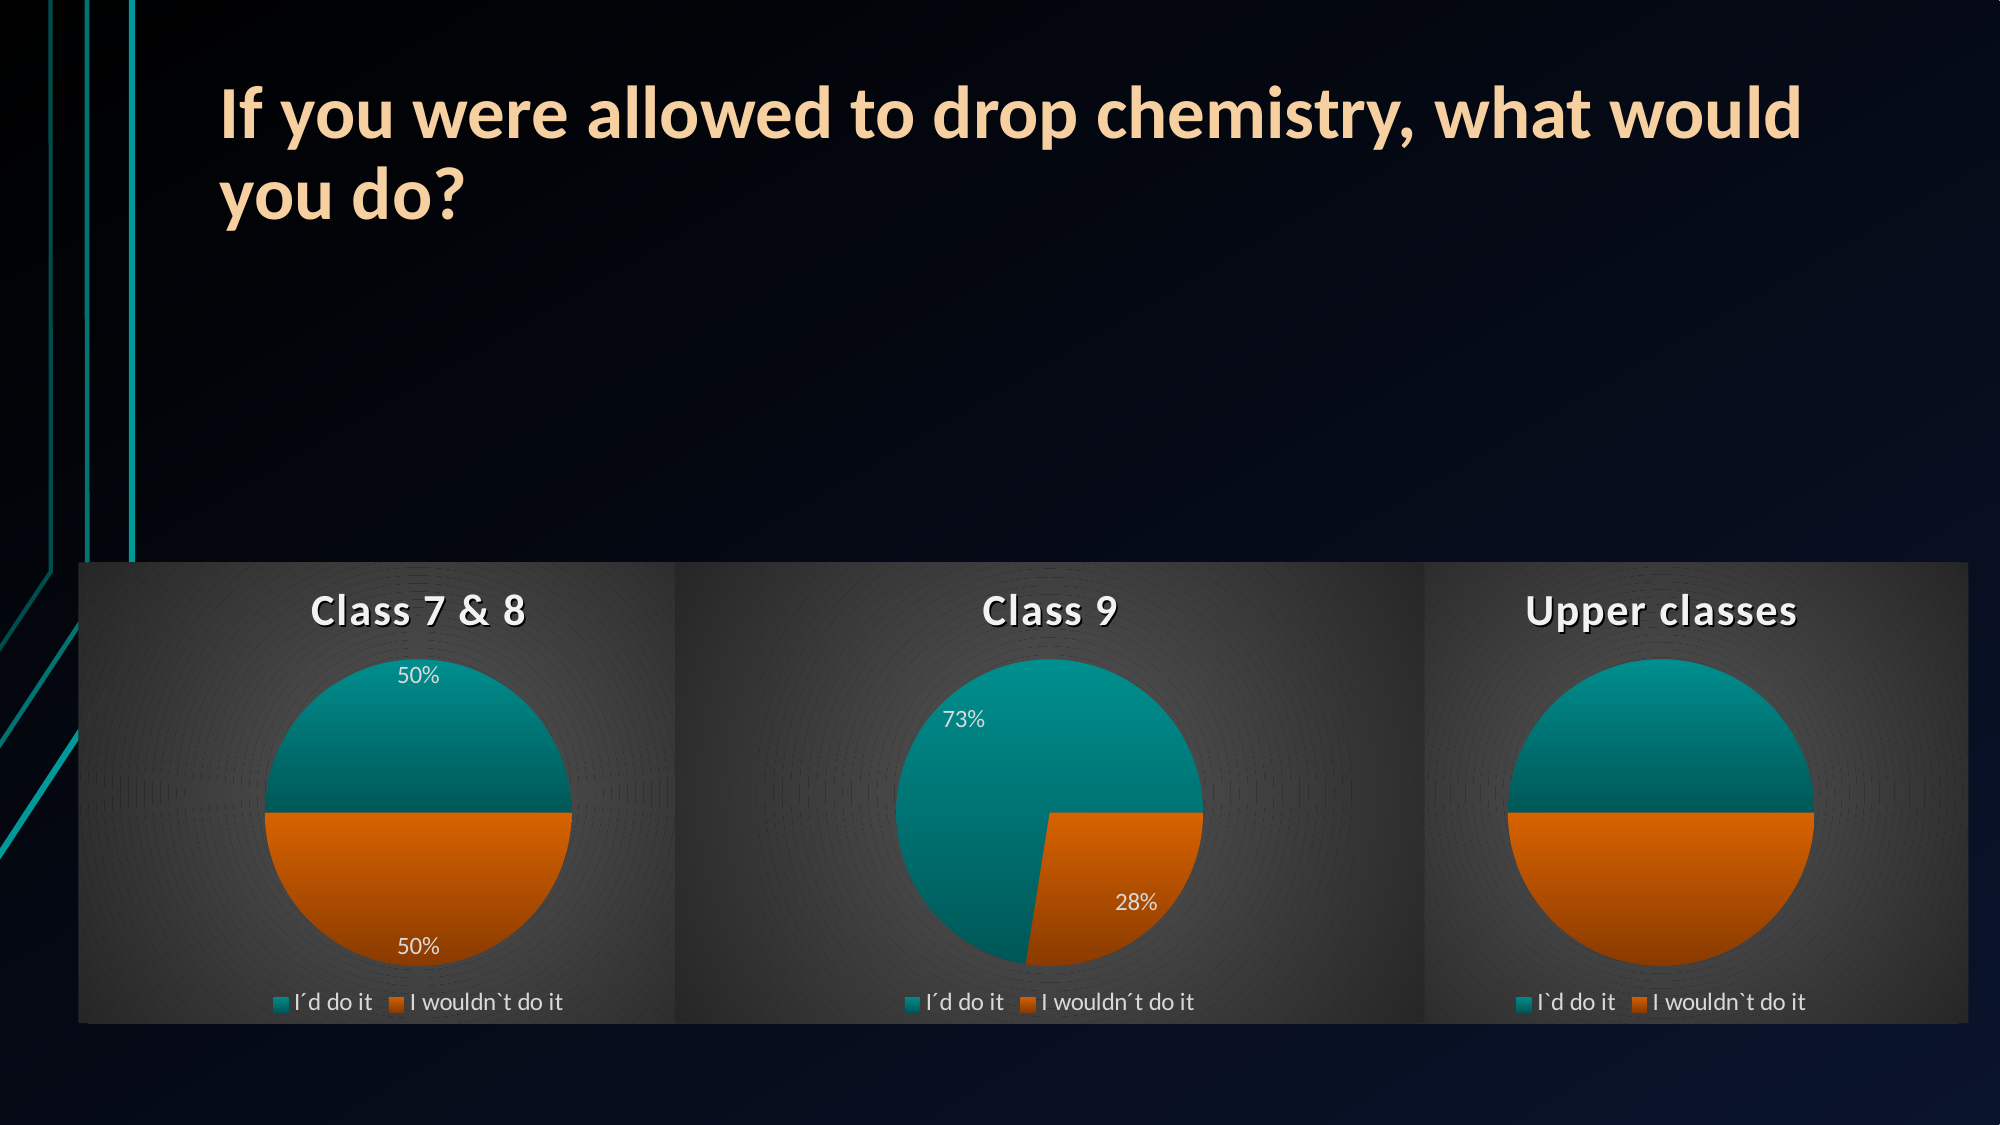

# If you were allowed to drop chemistry, what would you do?
### Chart: Class 7 & 8
| Category | Class 7 & 8 |
|---|---|
| I´d do it | 40.0 |
| I wouldn`t do it | 40.0 |
### Chart: Class 9
| Category | Class 9 |
|---|---|
| I´d do it | 29.0 |
| I wouldn´t do it | 11.0 |
### Chart: Upper classes
| Category | Upper classes |
|---|---|
| I`d do it | 17.0 |
| I wouldn`t do it | 17.0 |